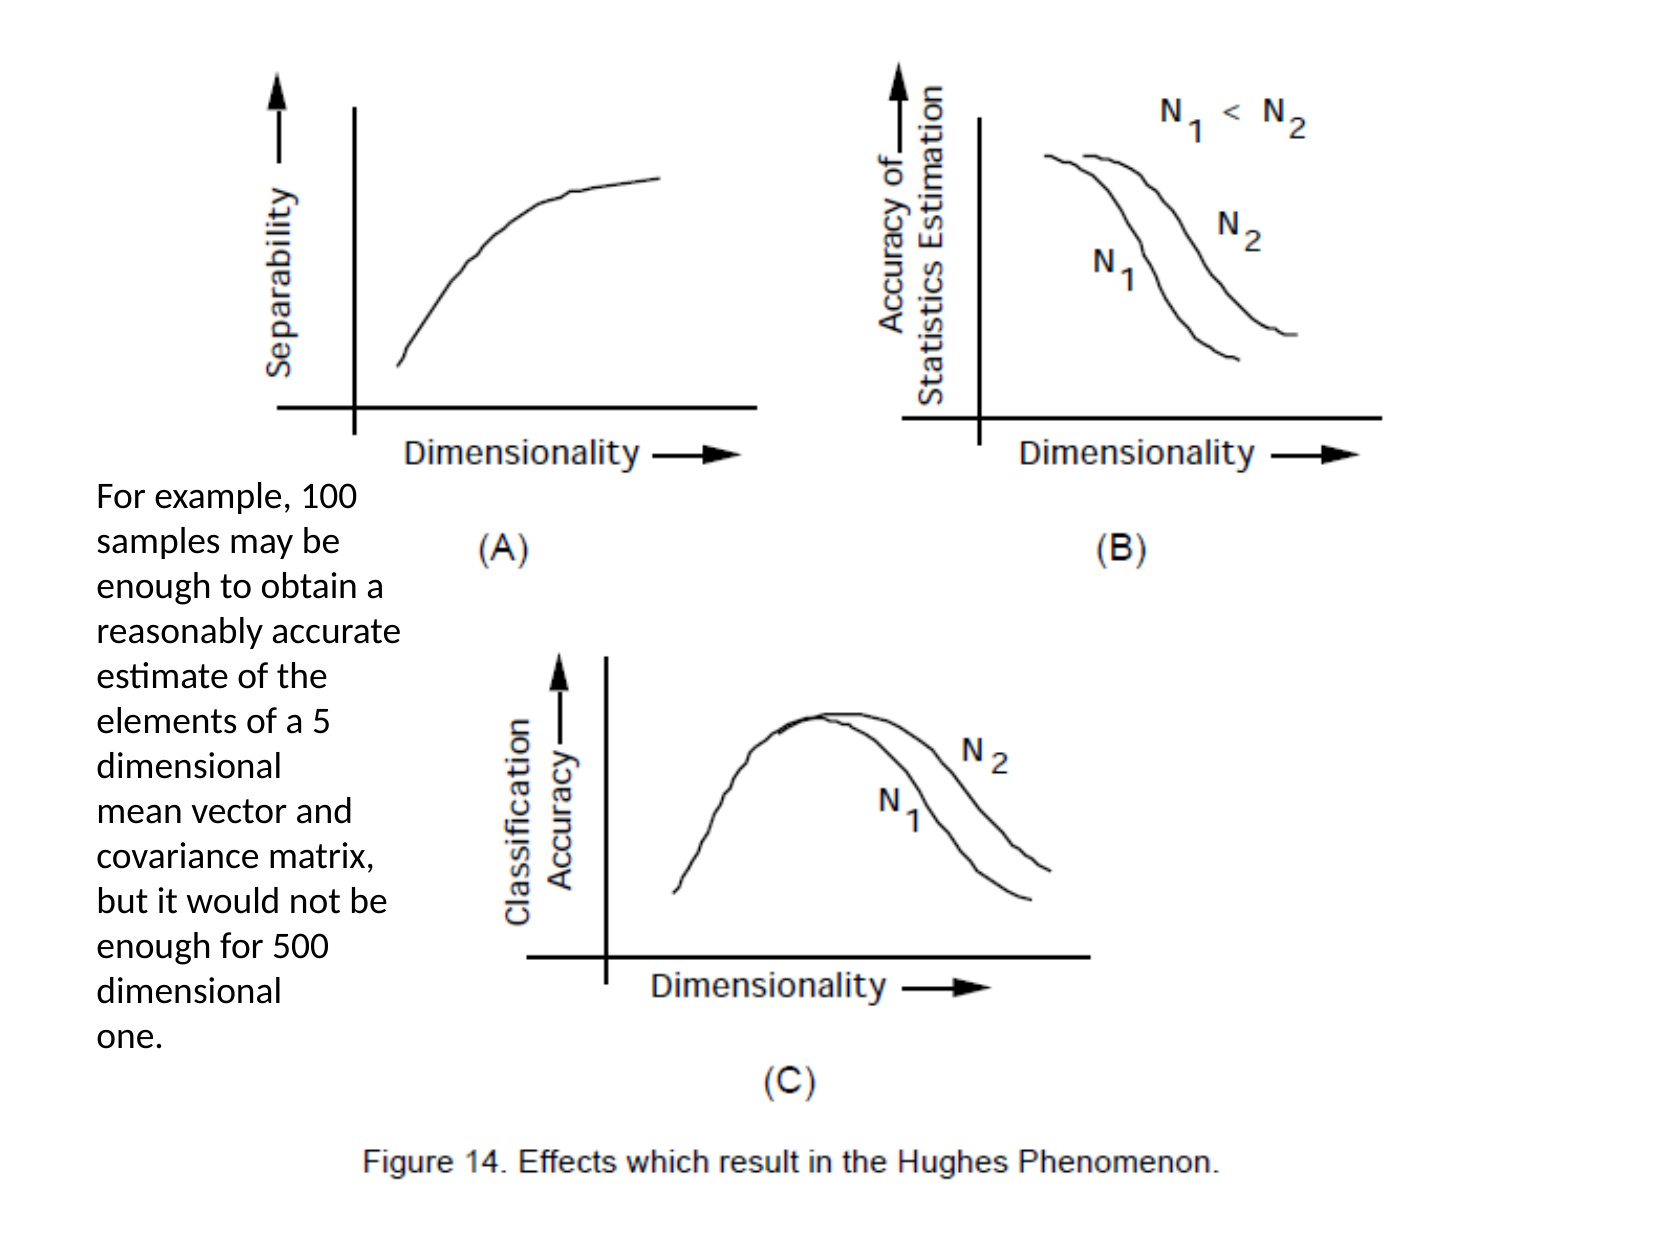

For example, 100 samples may be
enough to obtain a reasonably accurate estimate of the elements of a 5 dimensional
mean vector and covariance matrix, but it would not be enough for 500 dimensional
one.